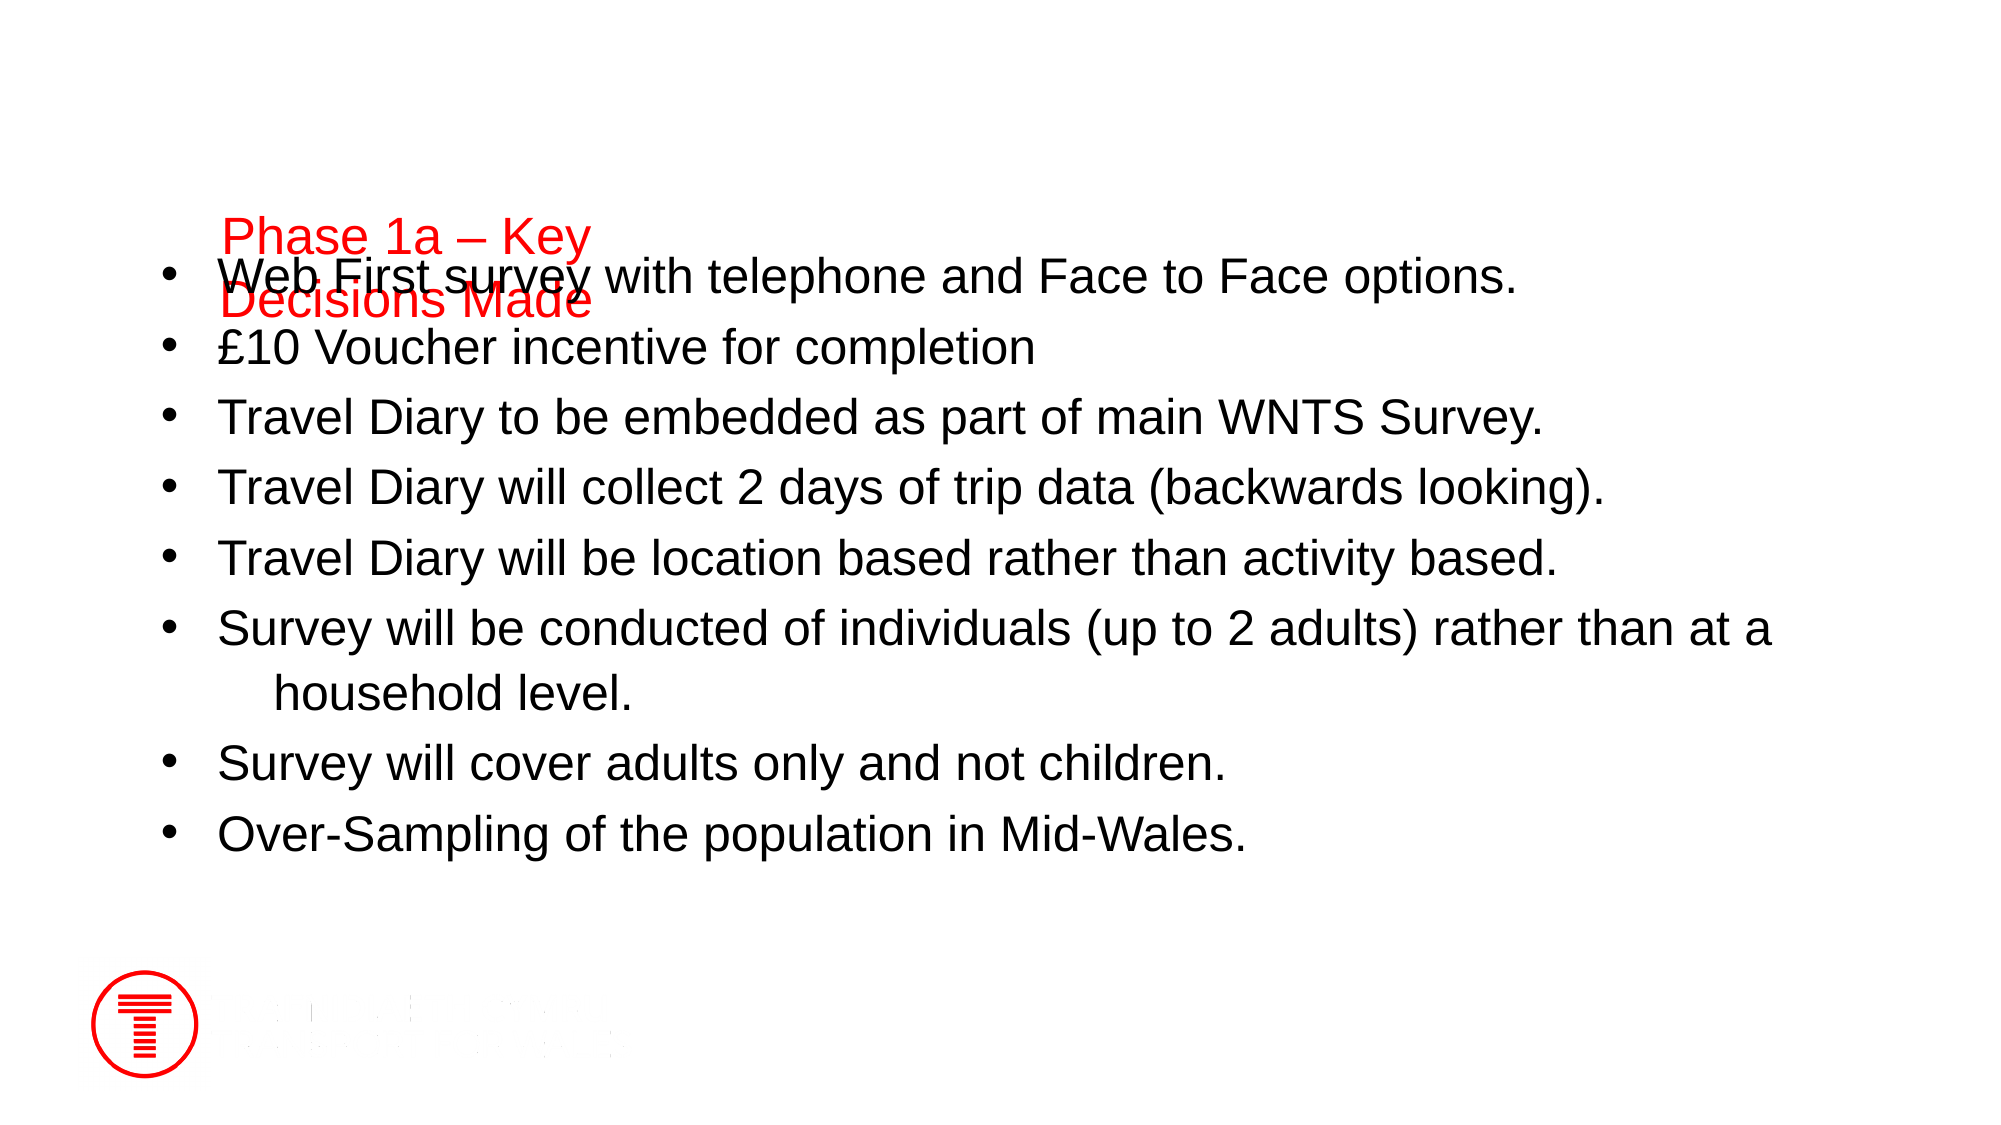

# Phase 1a – Key Decisions Made
Web First survey with telephone and Face to Face options.
£10 Voucher incentive for completion
Travel Diary to be embedded as part of main WNTS Survey.
Travel Diary will collect 2 days of trip data (backwards looking).
Travel Diary will be location based rather than activity based.
Survey will be conducted of individuals (up to 2 adults) rather than at a household level.
Survey will cover adults only and not children.
Over-Sampling of the population in Mid-Wales.